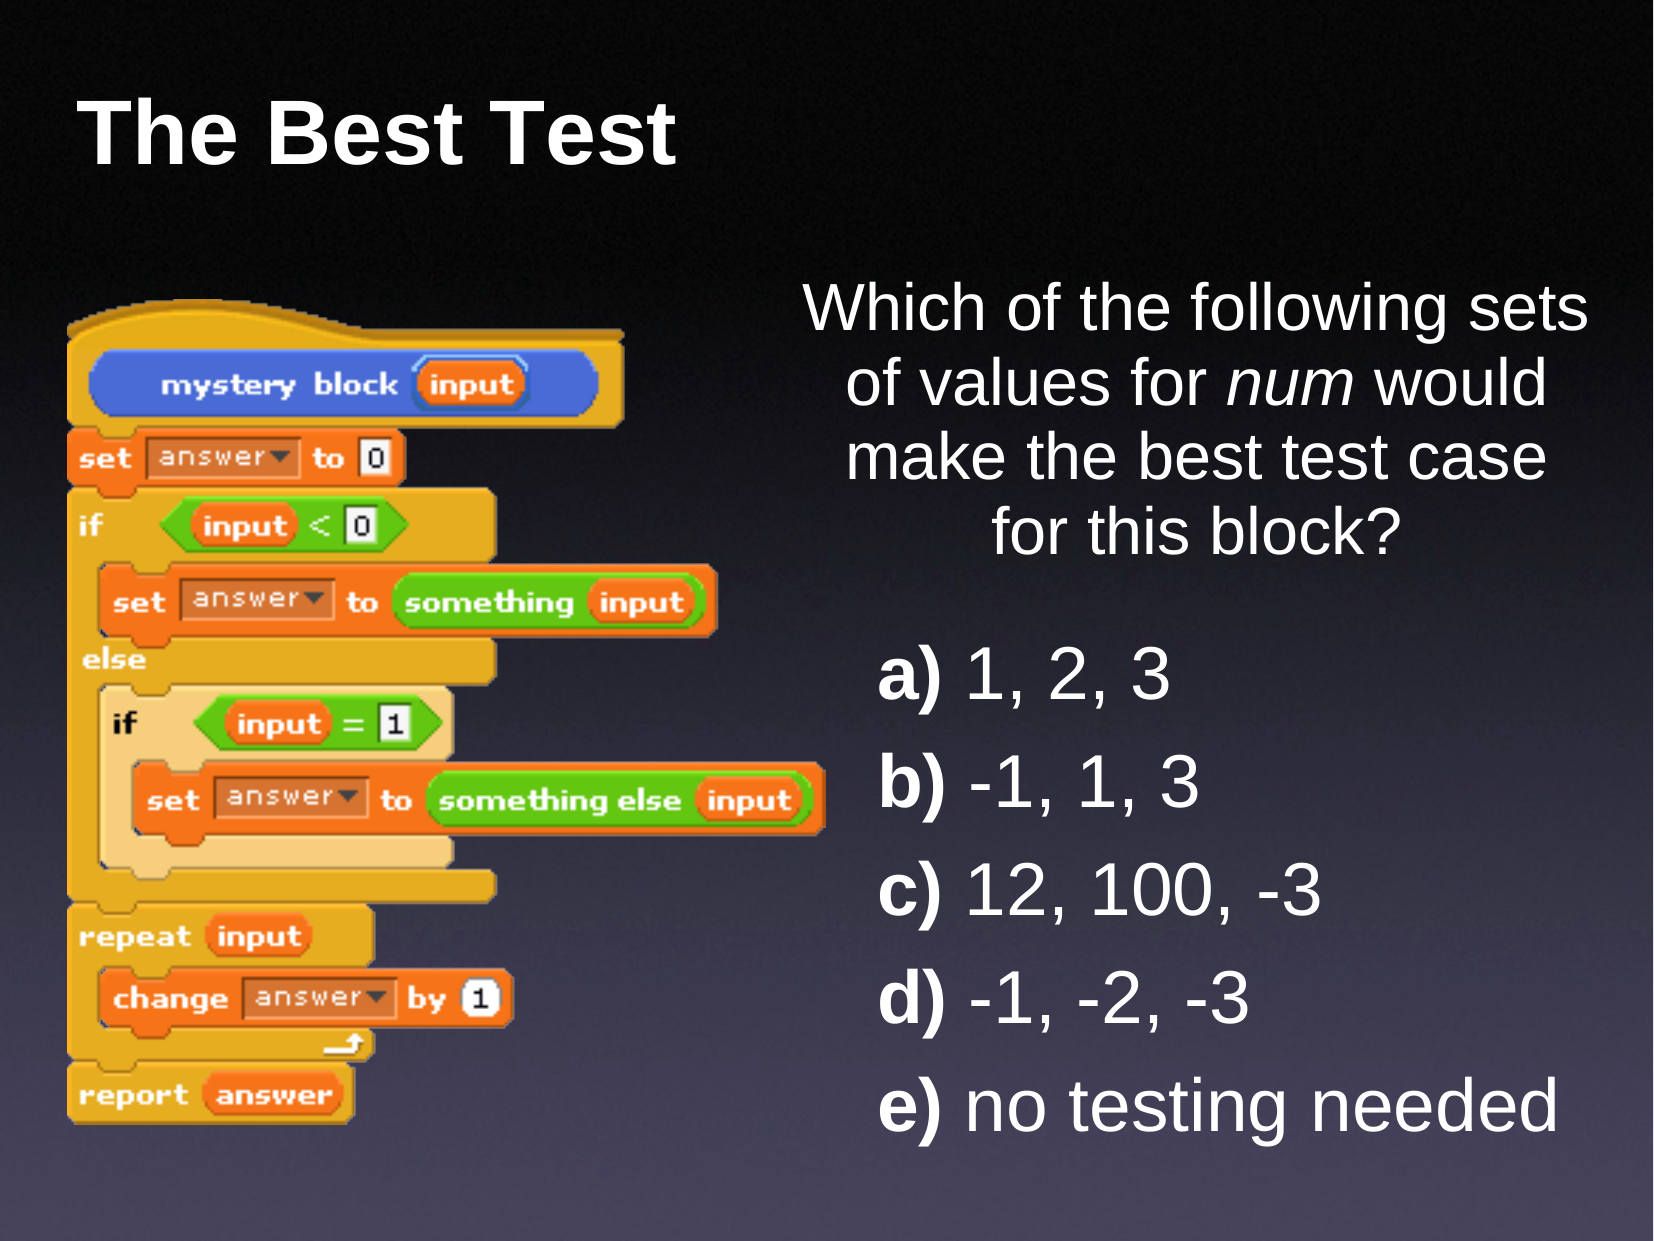

# The Best Test
Which of the following sets of values for num would make the best test case for this block?
a) 1, 2, 3
b) -1, 1, 3
c) 12, 100, -3
d) -1, -2, -3
e) no testing needed